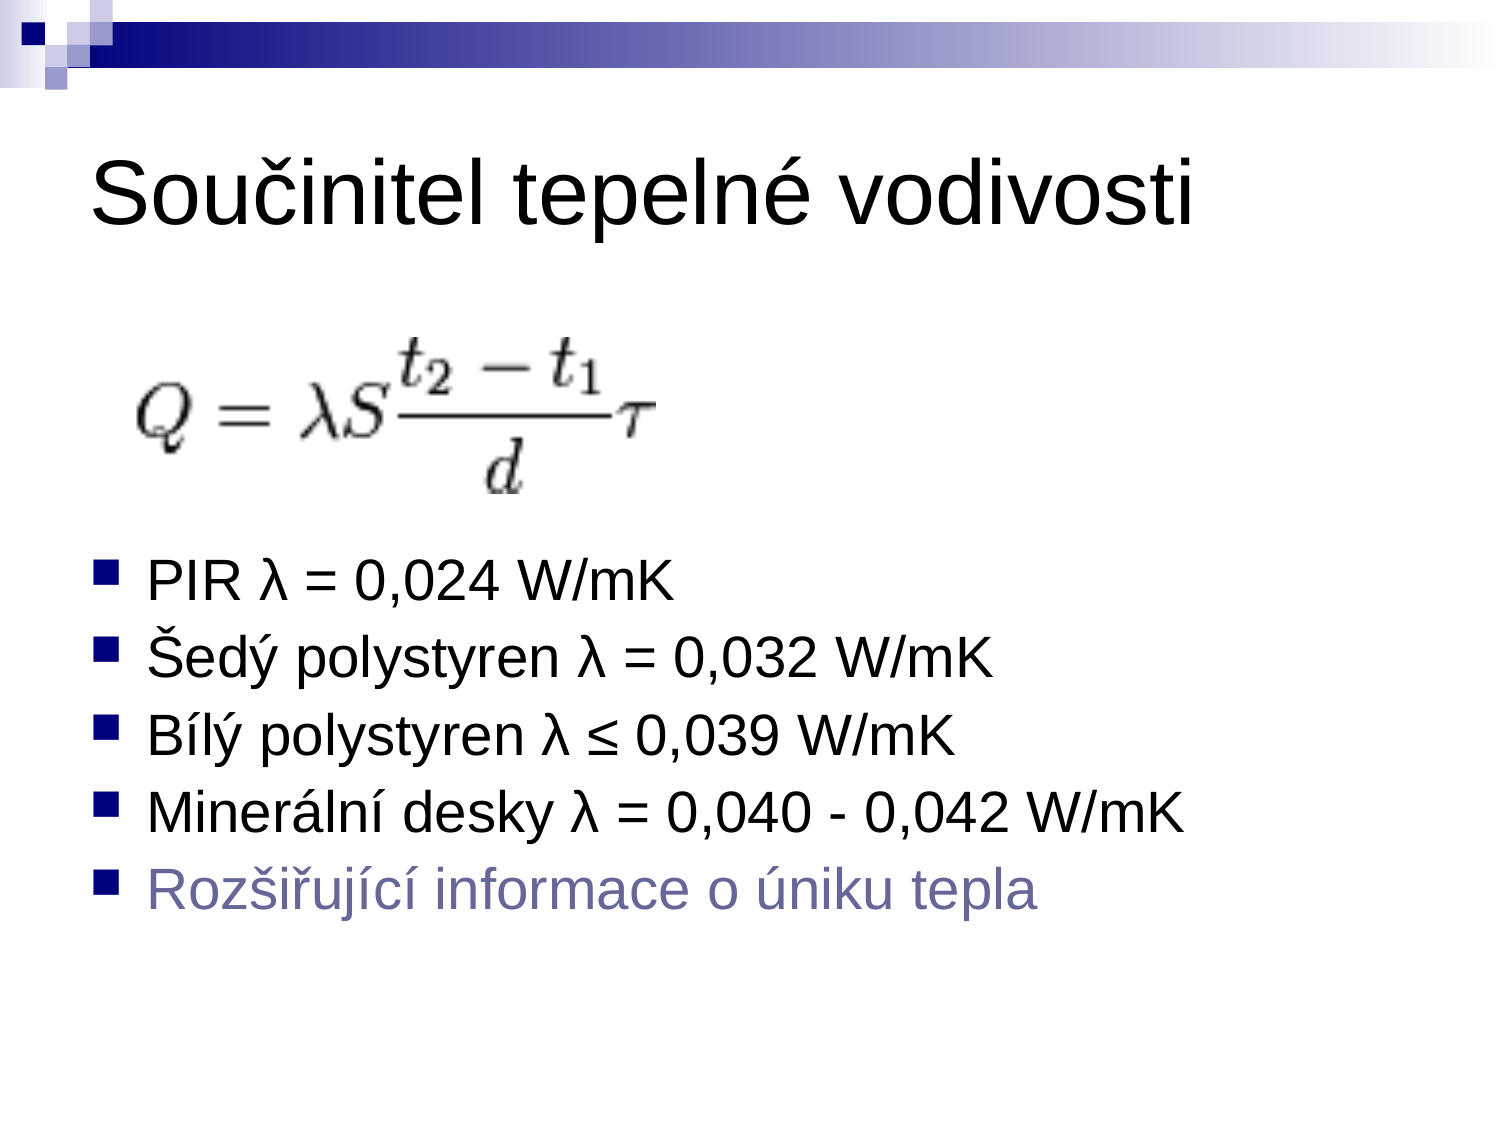

# Součinitel tepelné vodivosti
PIR λ = 0,024 W/mK
Šedý polystyren λ = 0,032 W/mK
Bílý polystyren λ ≤ 0,039 W/mK
Minerální desky λ = 0,040 - 0,042 W/mK
Rozšiřující informace o úniku tepla